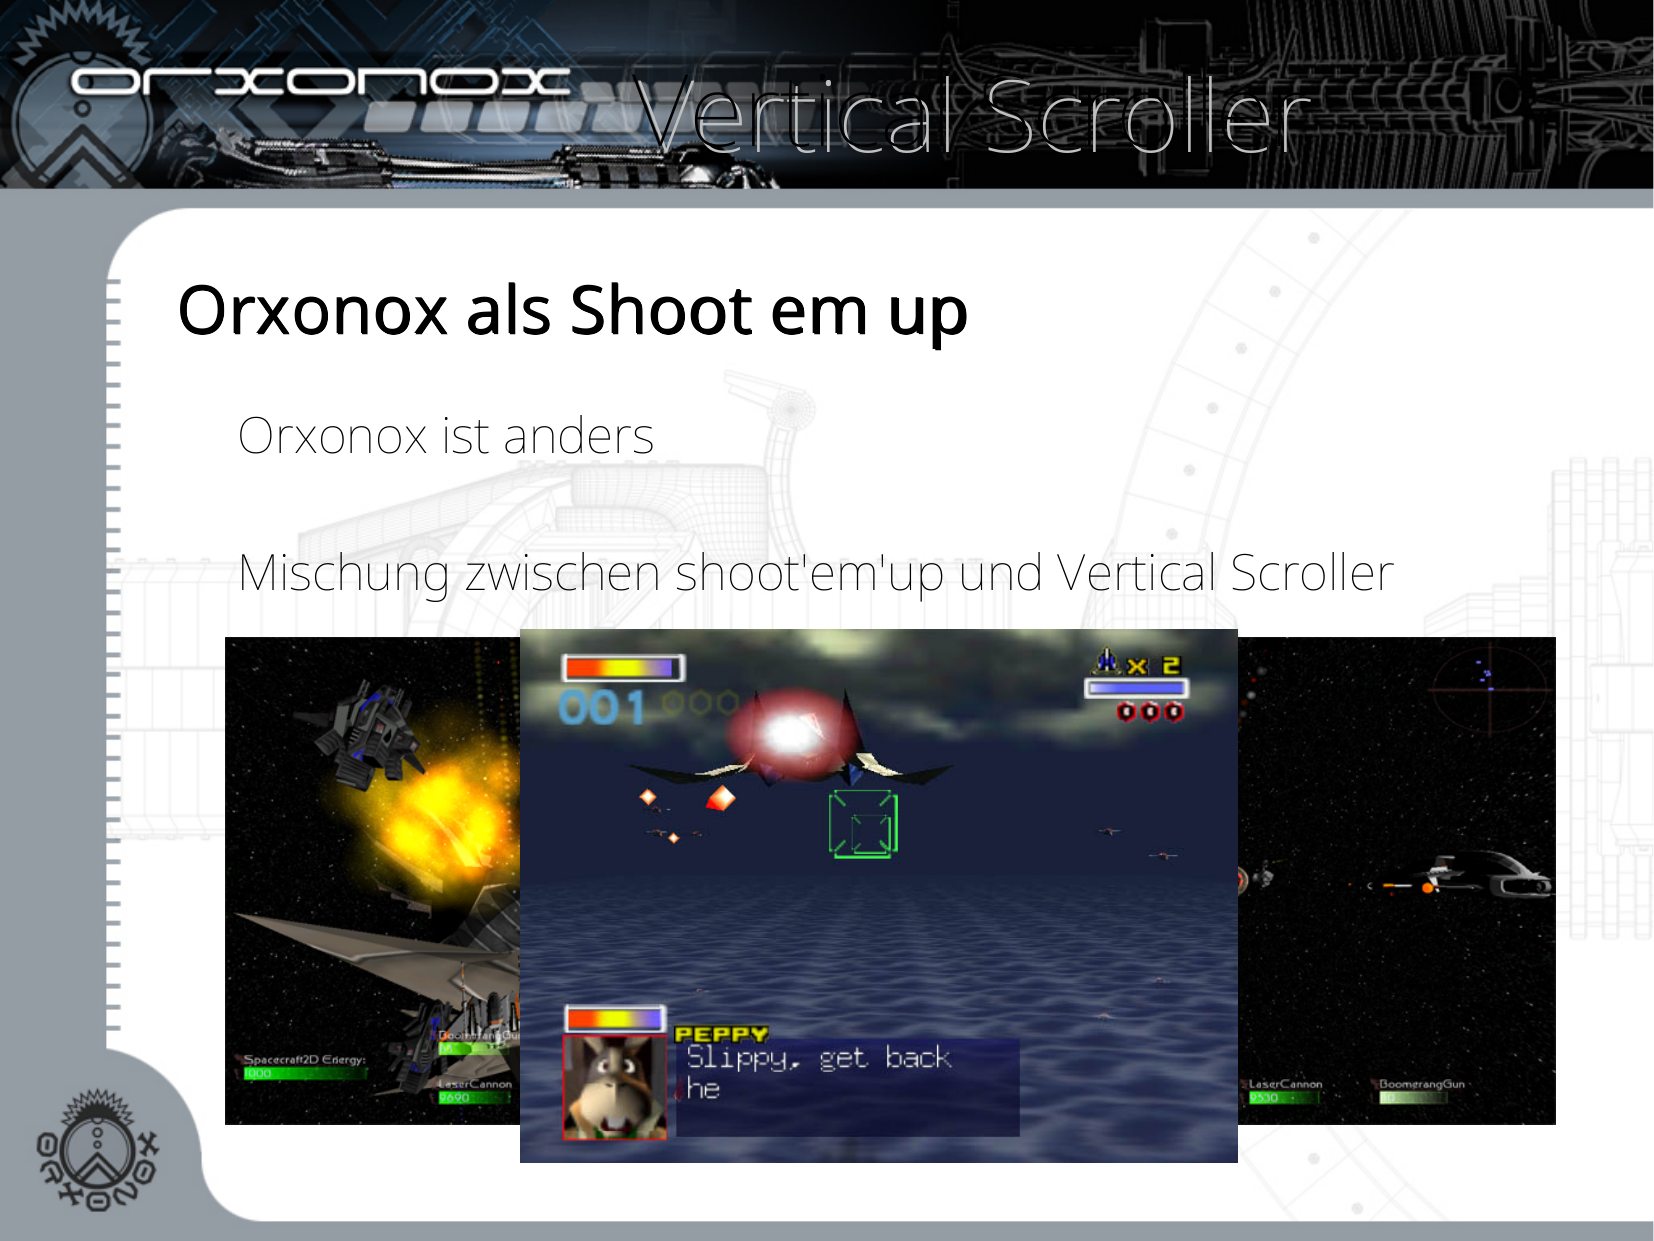

Vertical Scroller
Orxonox als Shoot em up
Orxonox ist anders
Mischung zwischen shoot'em'up und Vertical Scroller